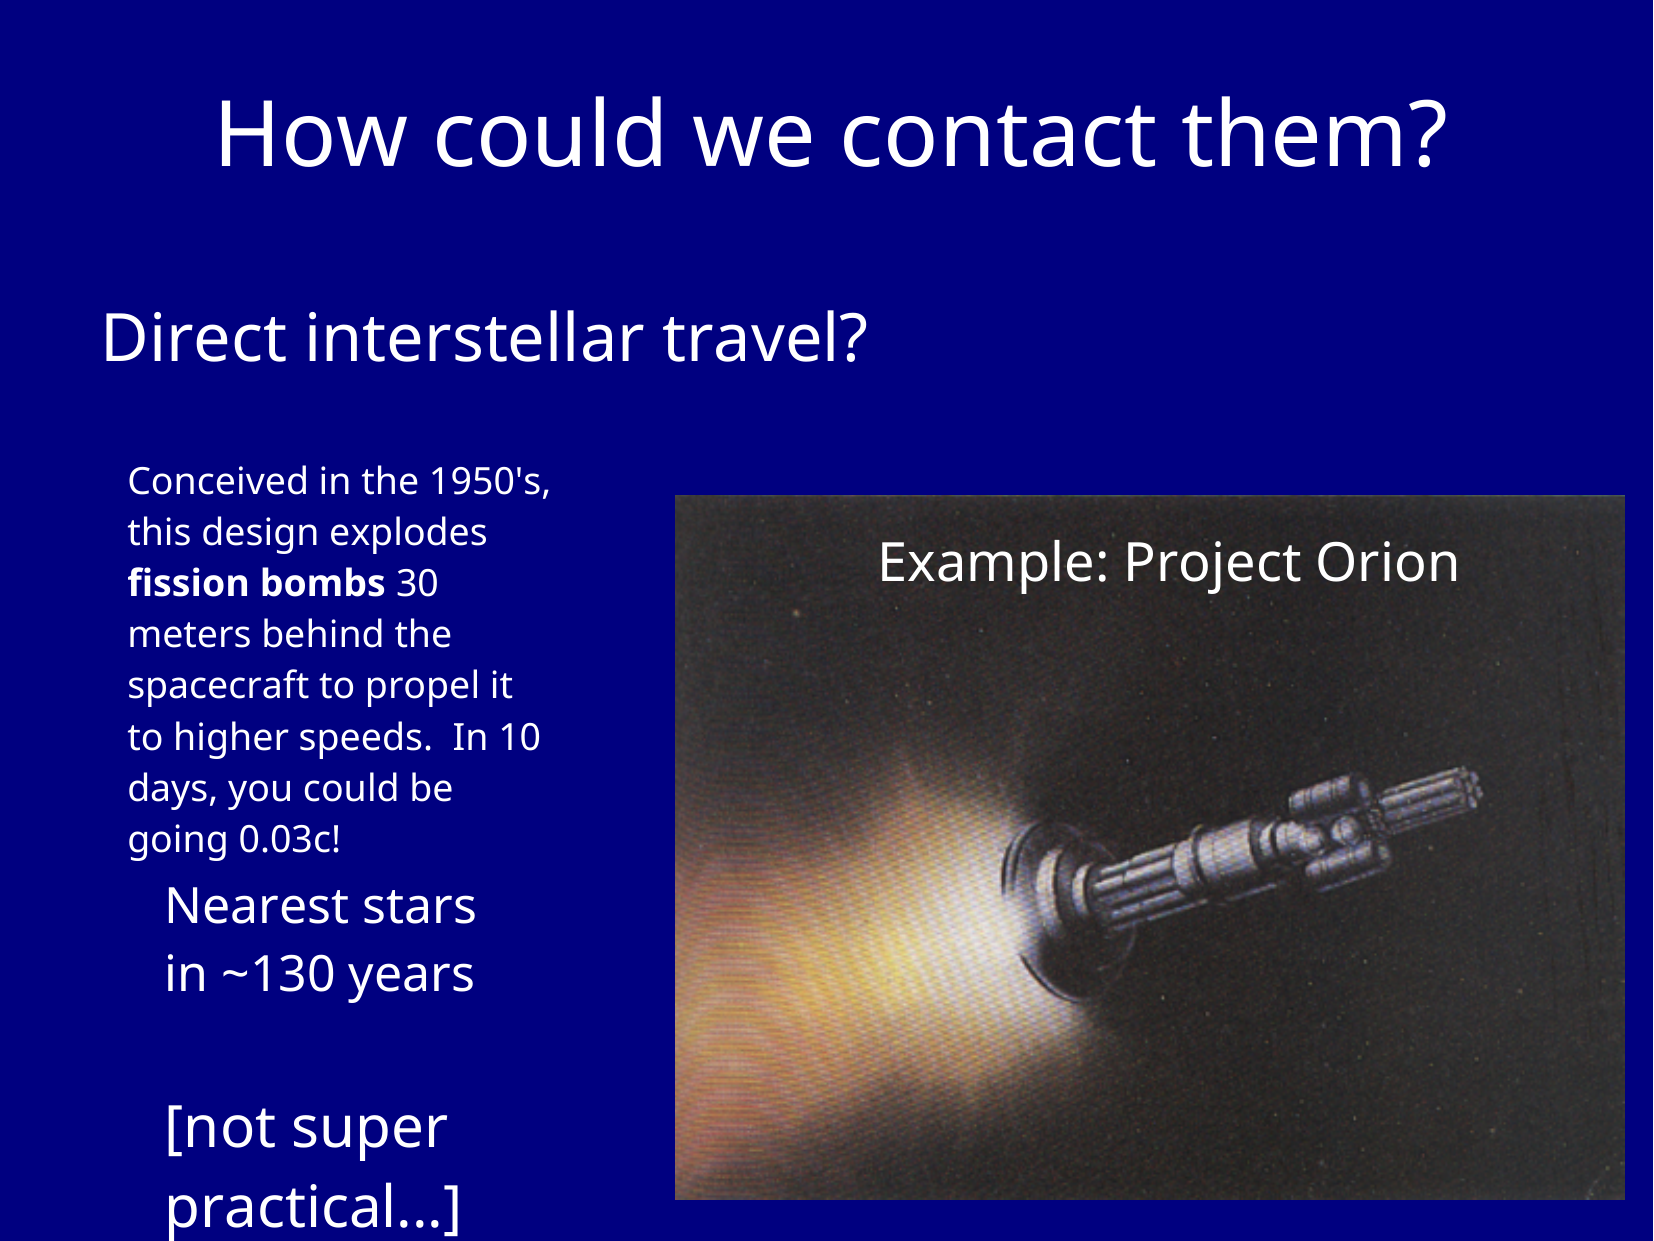

# How could we contact them?
Direct interstellar travel?
Conceived in the 1950's, this design explodes fission bombs 30 meters behind the spacecraft to propel it to higher speeds. In 10 days, you could be going 0.03c!
Example: Project Orion
Nearest stars in ~130 years
[not super practical...]